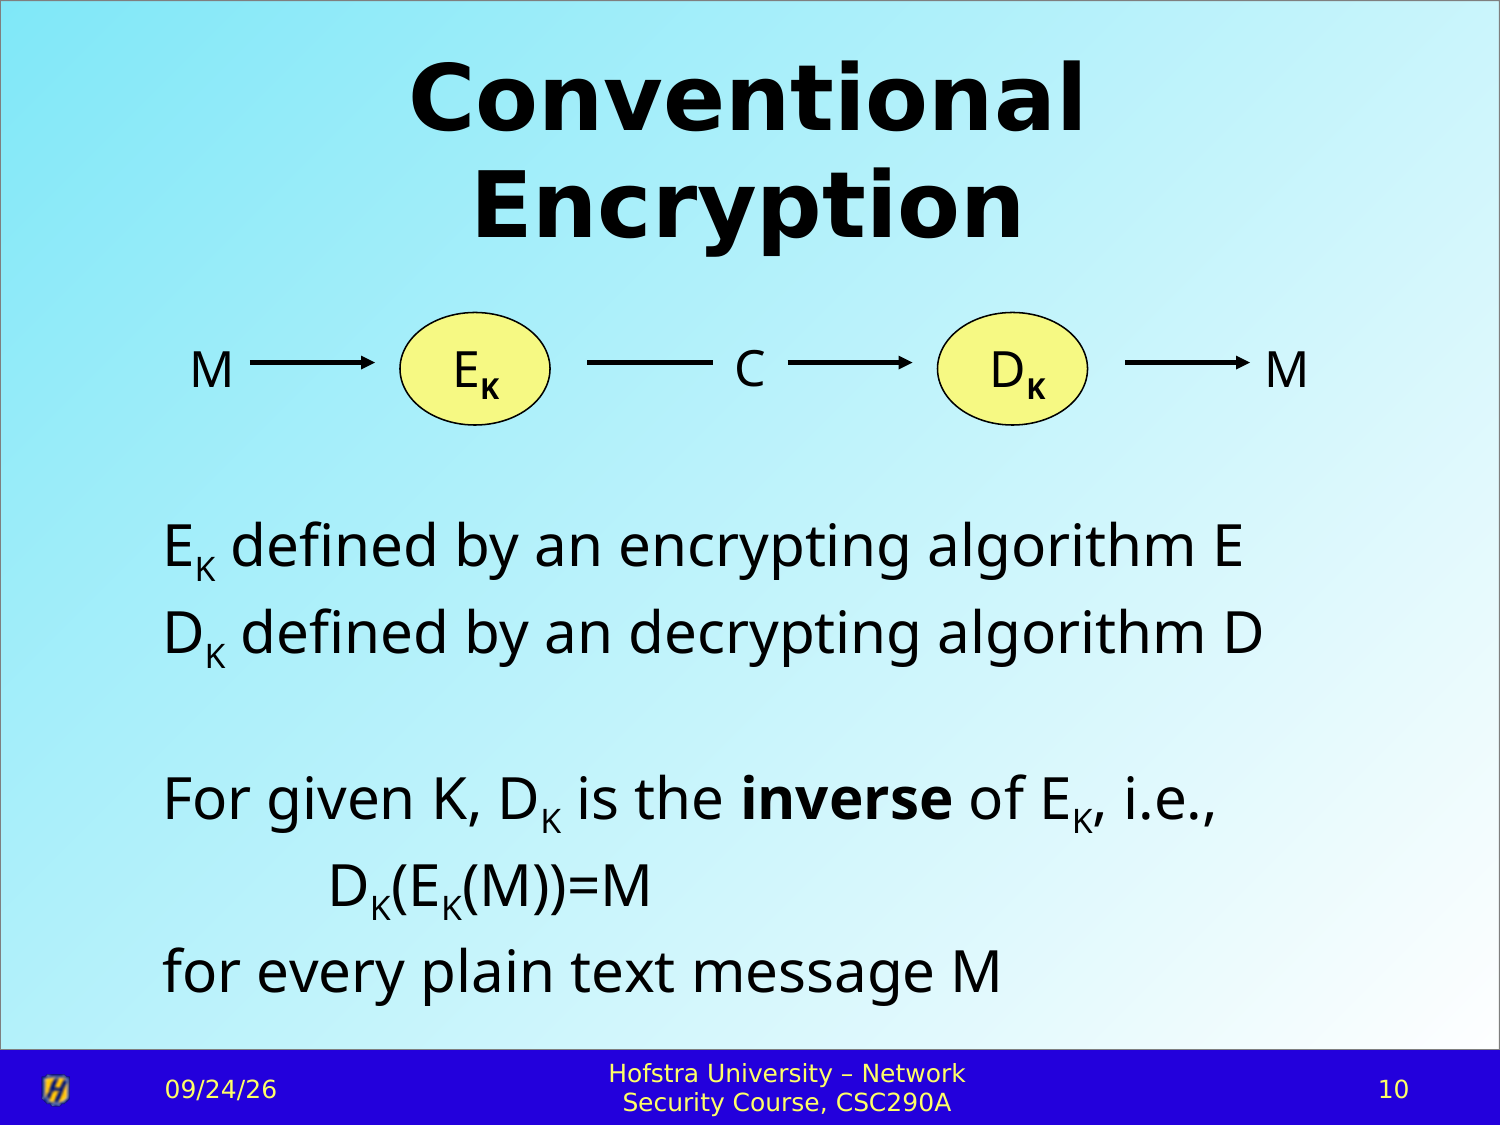

# Conventional Encryption
EK
DK
C
M
M
EK defined by an encrypting algorithm E
DK defined by an decrypting algorithm D
For given K, DK is the inverse of EK, i.e.,
	 DK(EK(M))=M
for every plain text message M
10